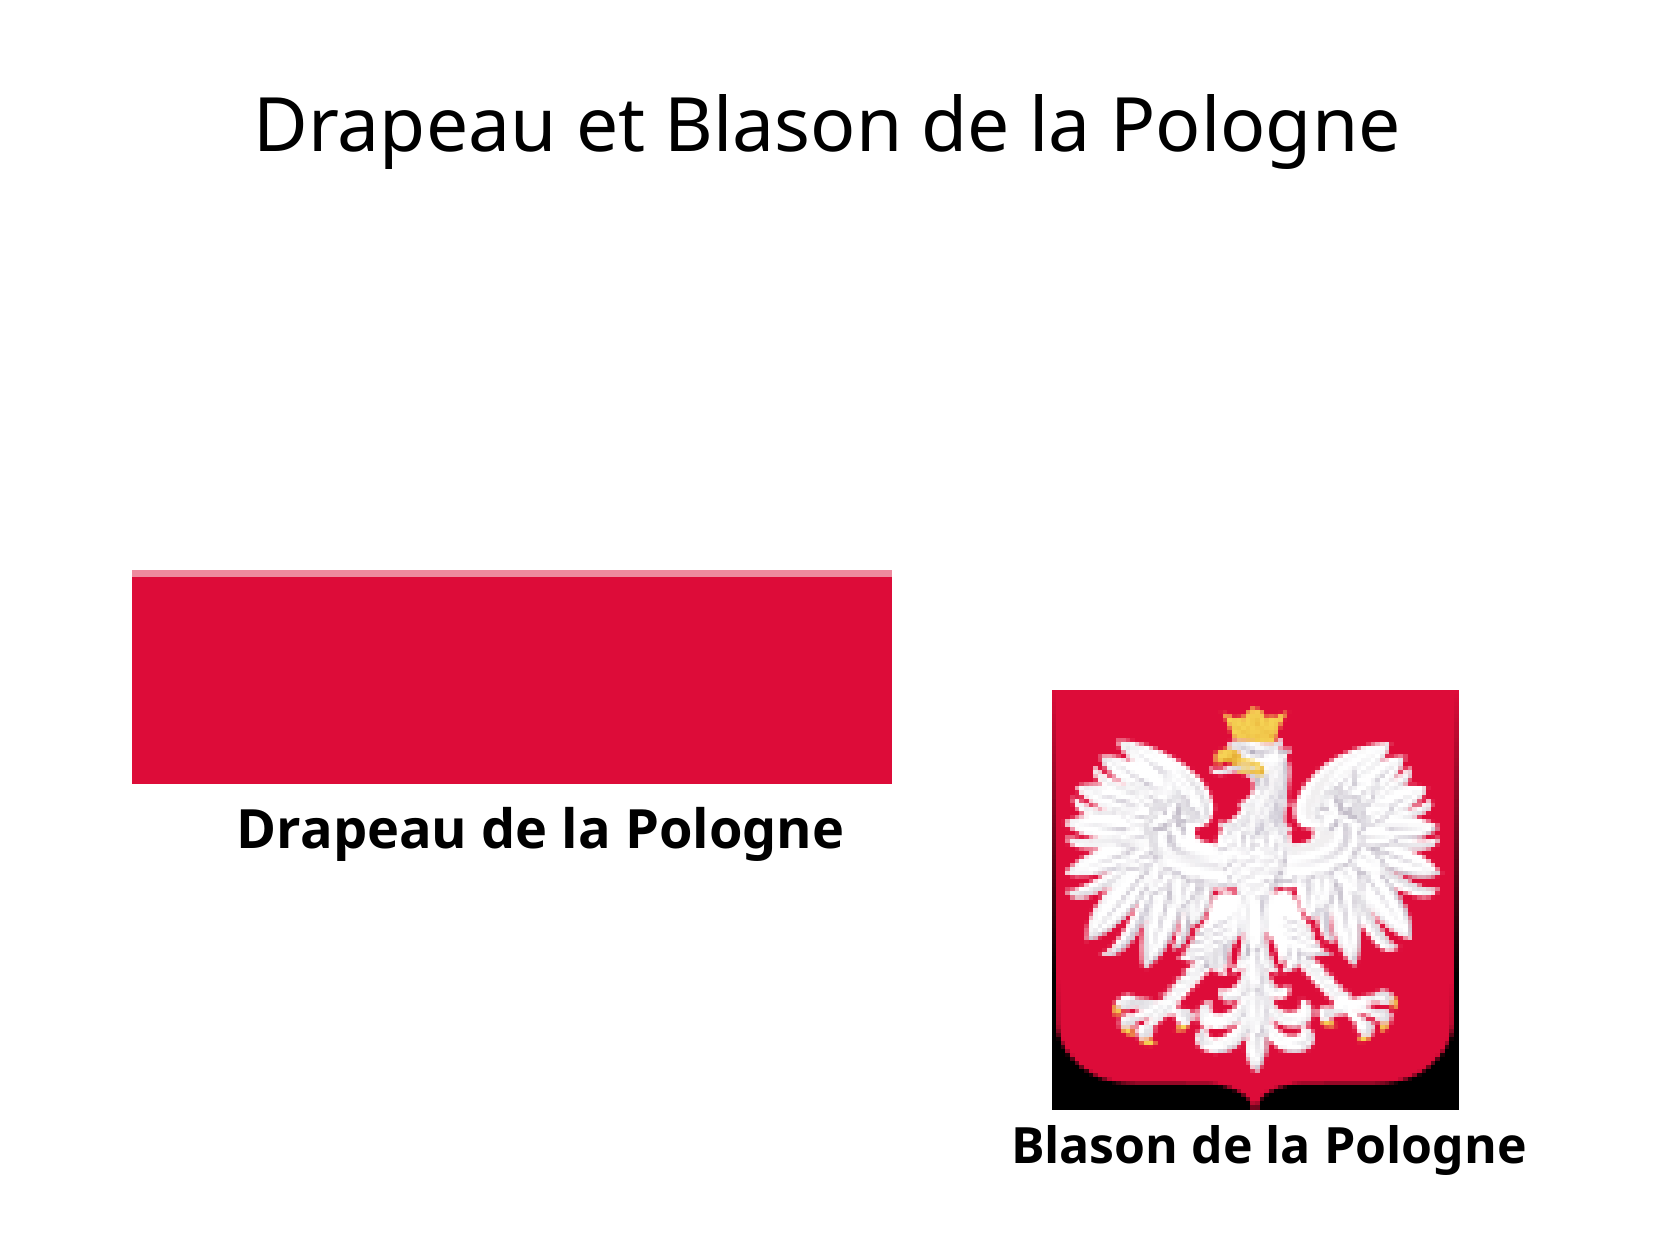

# Drapeau et Blason de la Pologne
Drapeau de la Pologne
Blason de la Pologne